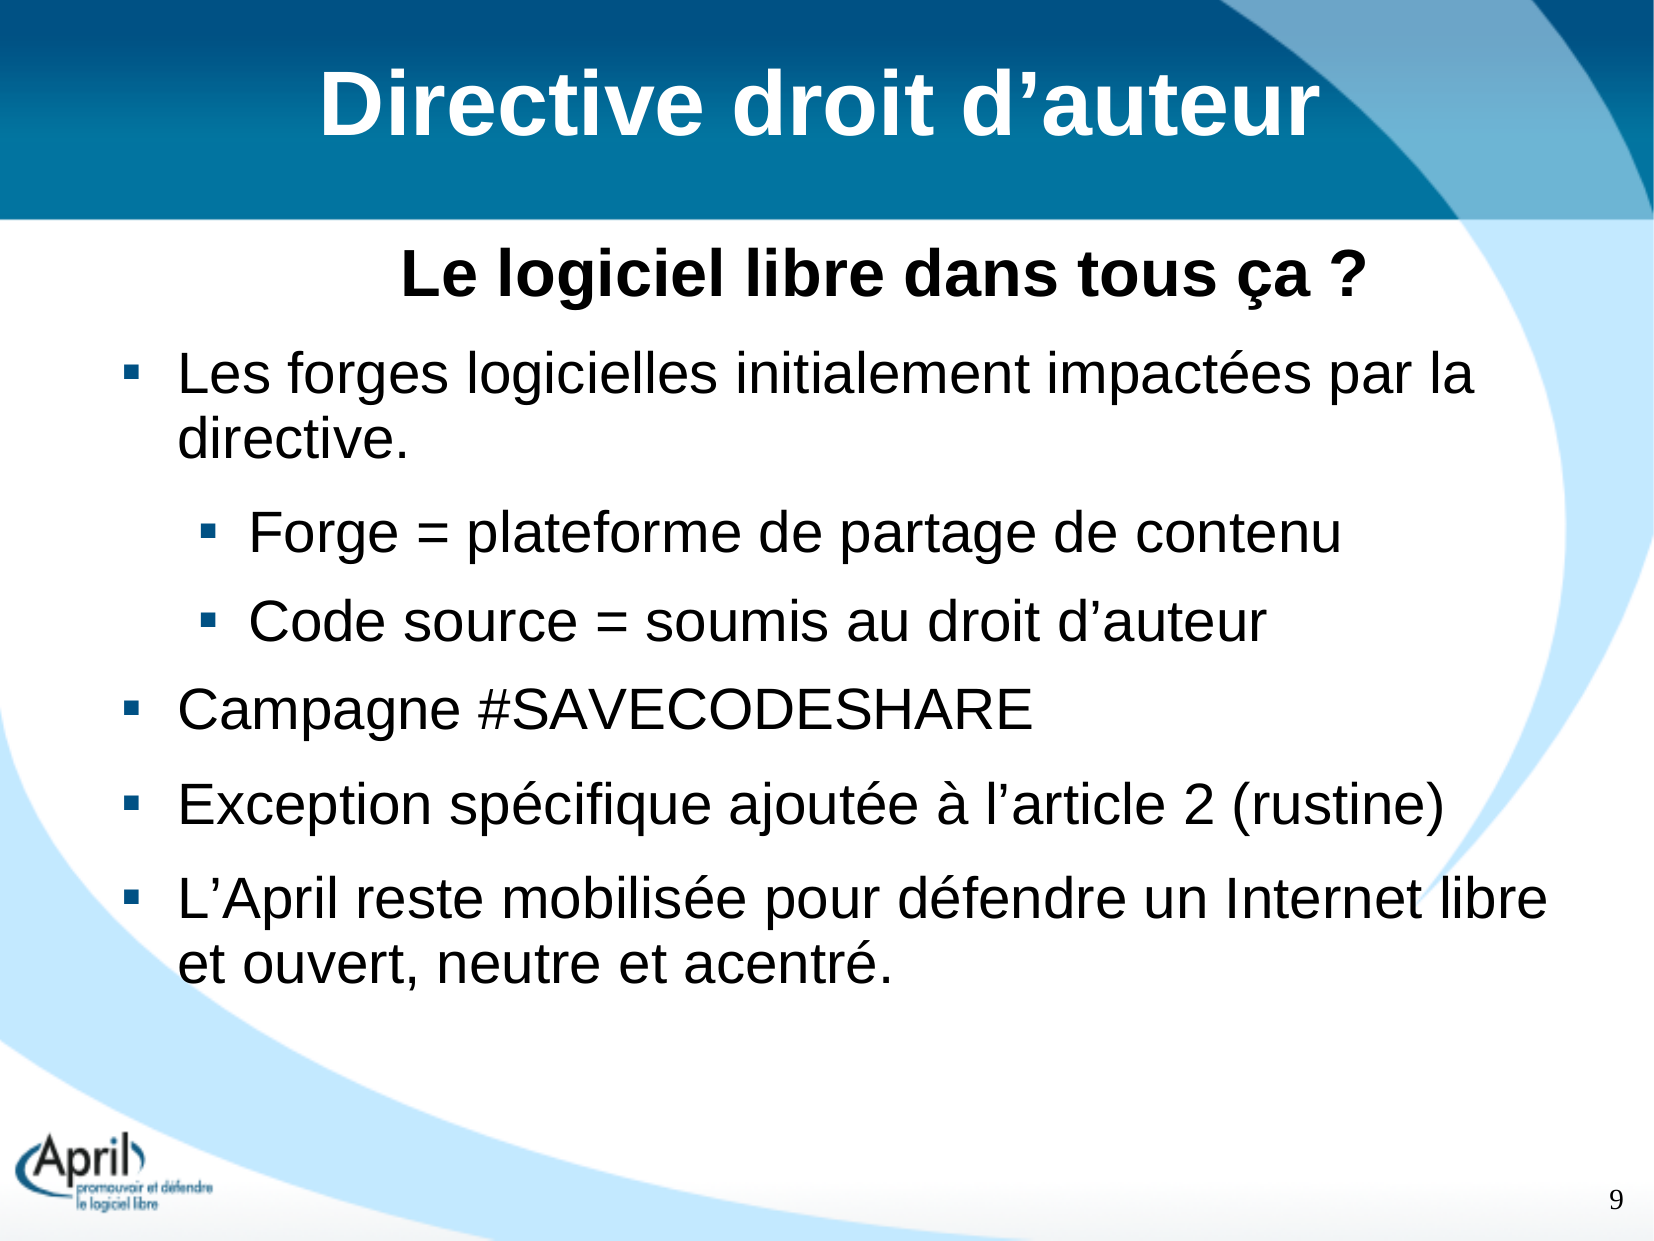

# Directive droit d’auteur
Le logiciel libre dans tous ça ?
Les forges logicielles initialement impactées par la directive.
Forge = plateforme de partage de contenu
Code source = soumis au droit d’auteur
Campagne #SAVECODESHARE
Exception spécifique ajoutée à l’article 2 (rustine)
L’April reste mobilisée pour défendre un Internet libre et ouvert, neutre et acentré.
9